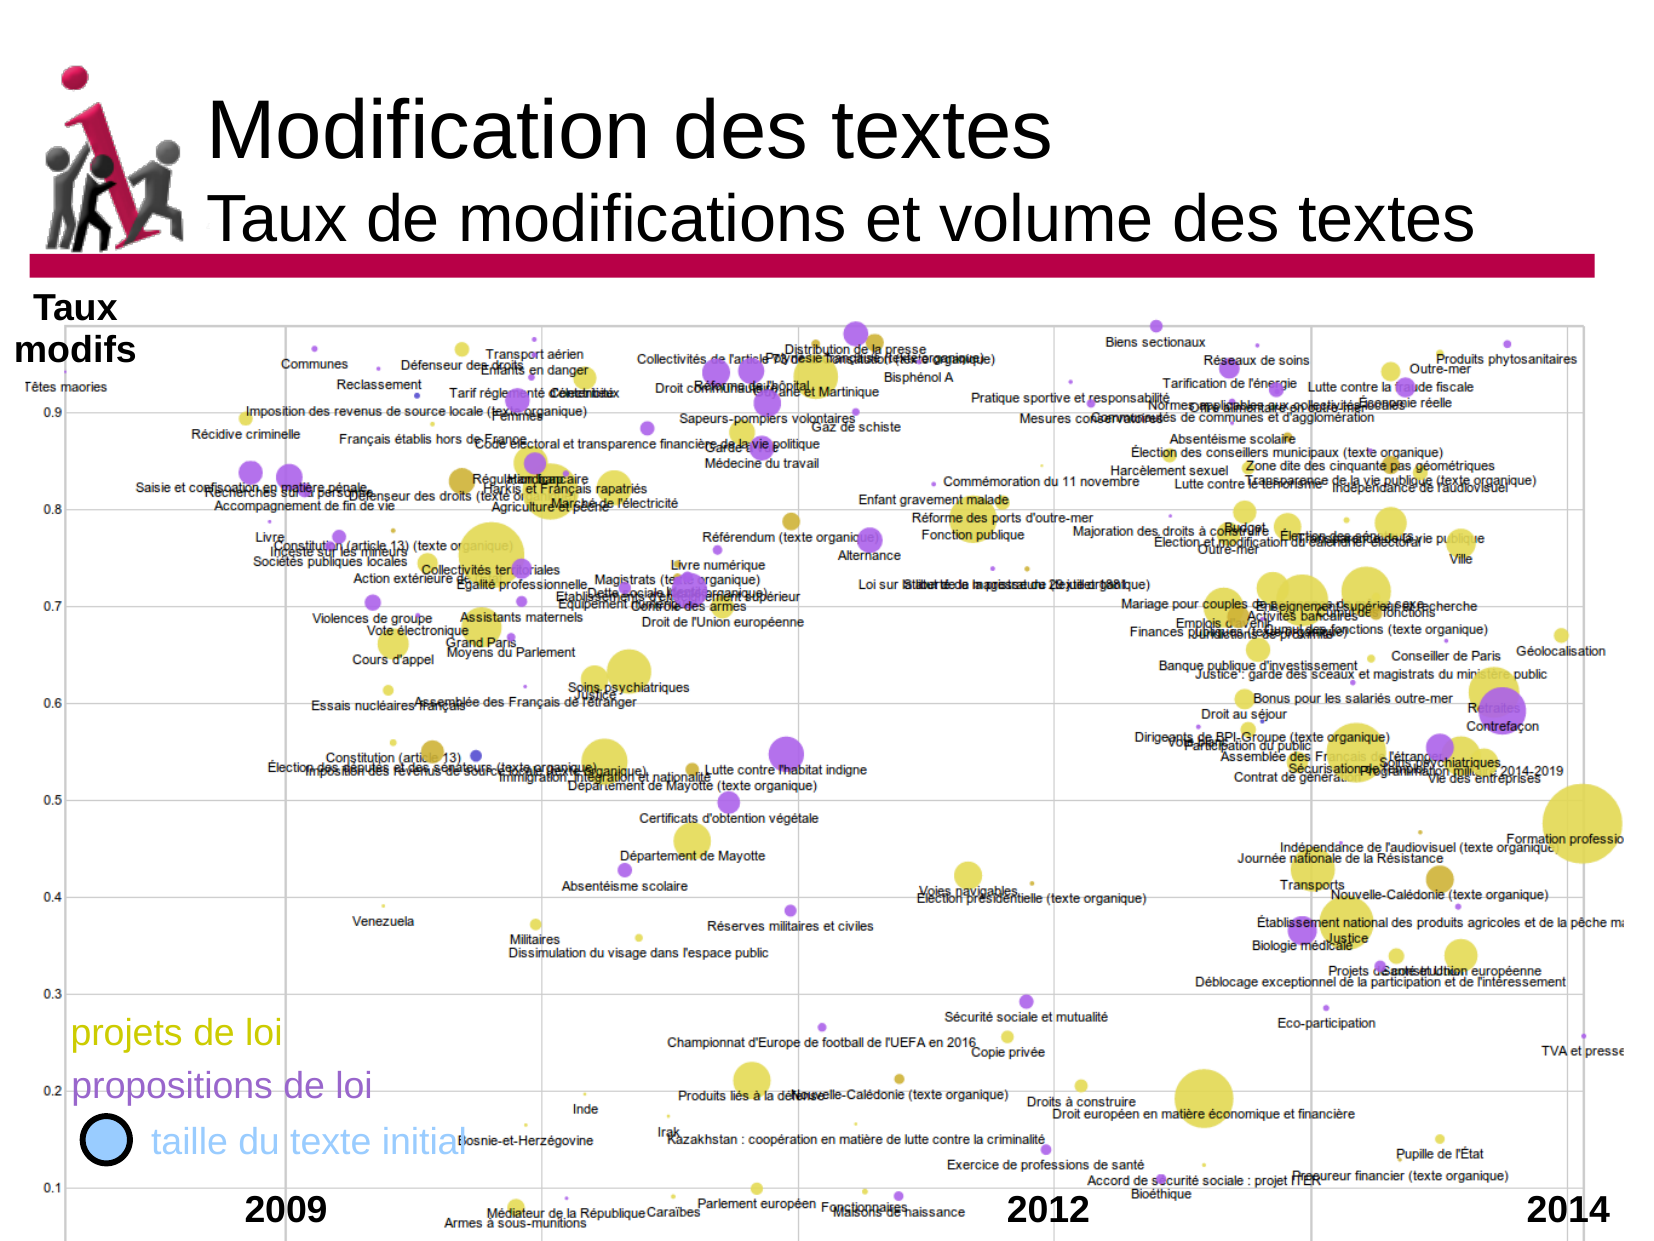

# Modification des textes Taux de modifications et volume des textes
Taux
modifs
projets de loi
propositions de loi
taille du texte initial
La Fabrique de la Loi
16 décembre 2014
2009
2012
2014